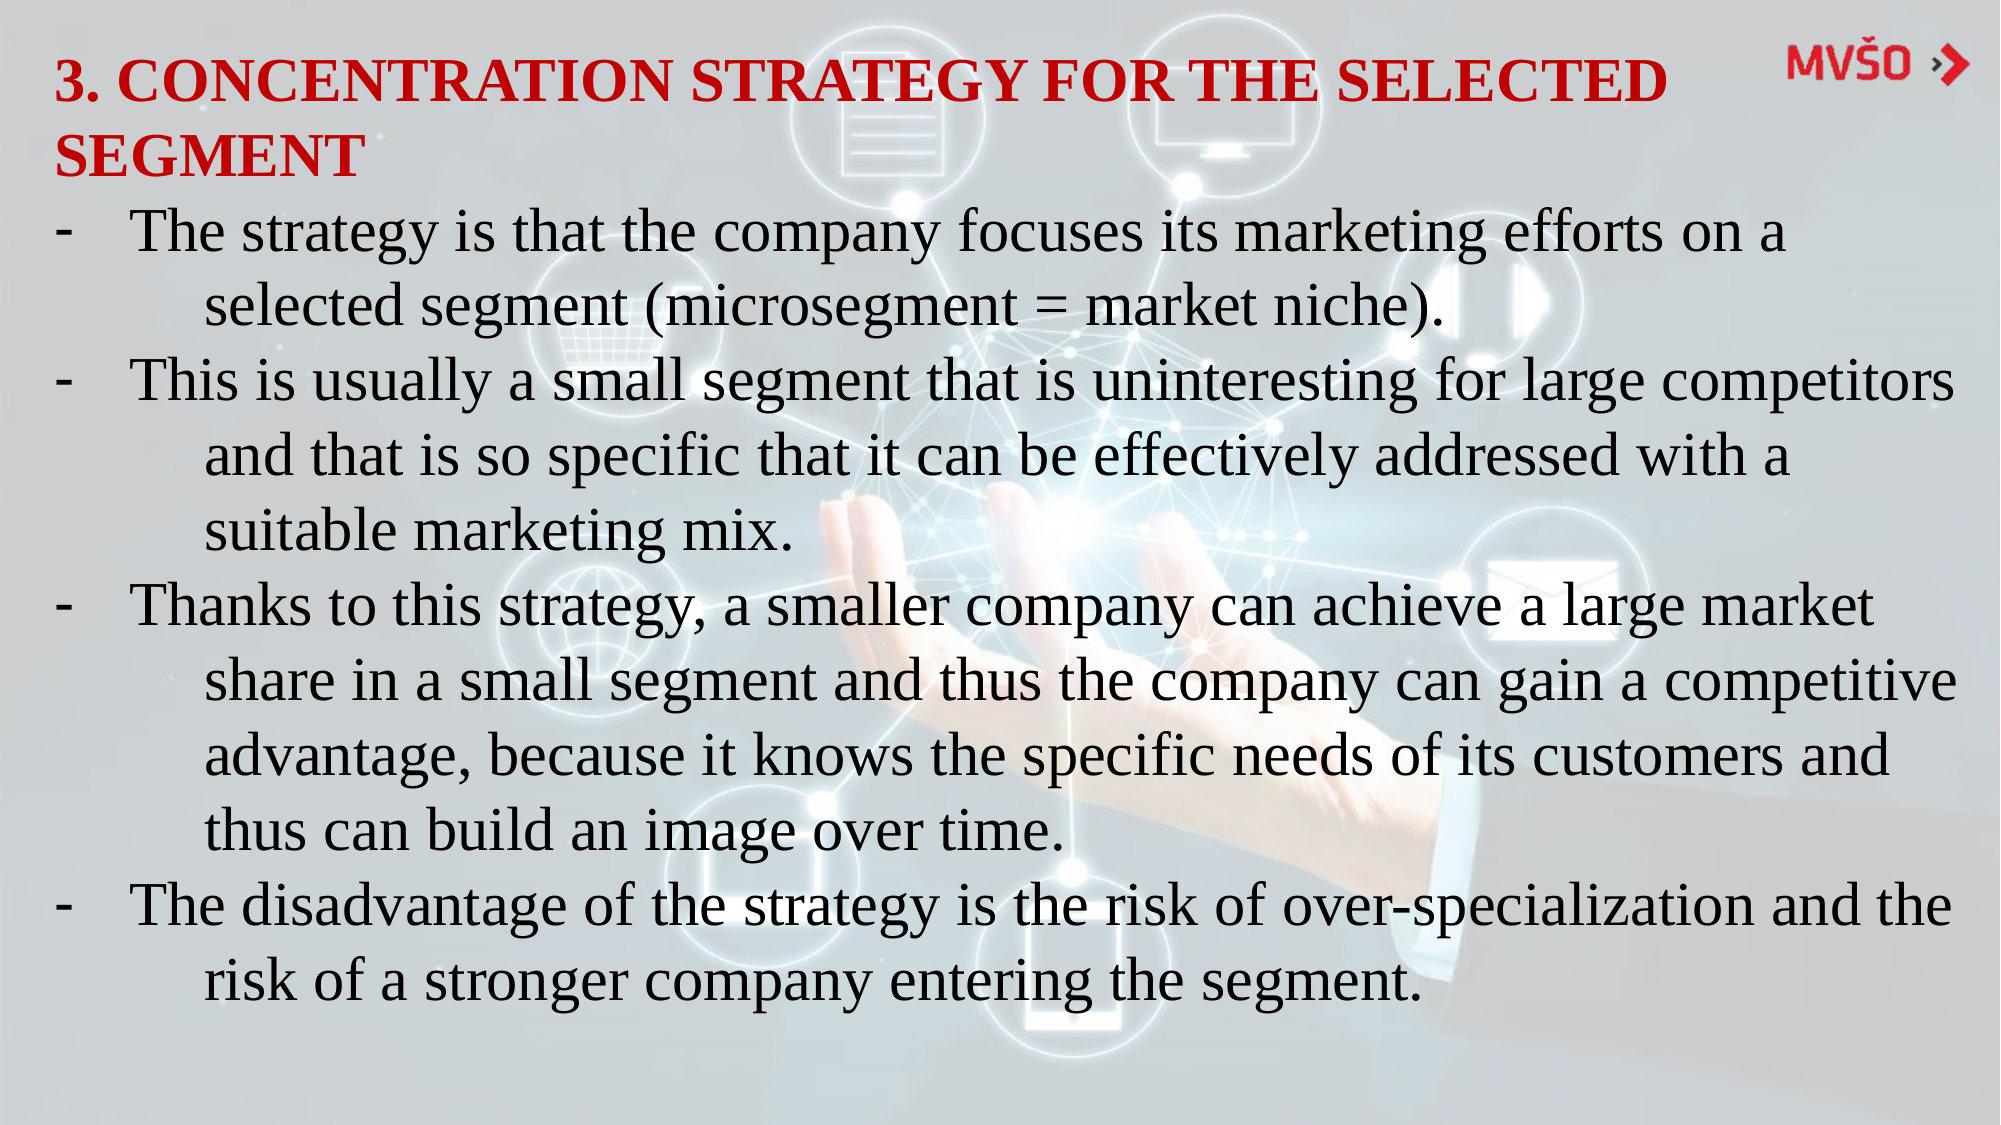

3. CONCENTRATION STRATEGY FOR THE SELECTED SEGMENT
The strategy is that the company focuses its marketing efforts on a selected segment (microsegment = market niche).
This is usually a small segment that is uninteresting for large competitors and that is so specific that it can be effectively addressed with a suitable marketing mix.
Thanks to this strategy, a smaller company can achieve a large market share in a small segment and thus the company can gain a competitive advantage, because it knows the specific needs of its customers and thus can build an image over time.
The disadvantage of the strategy is the risk of over-specialization and the risk of a stronger company entering the segment.